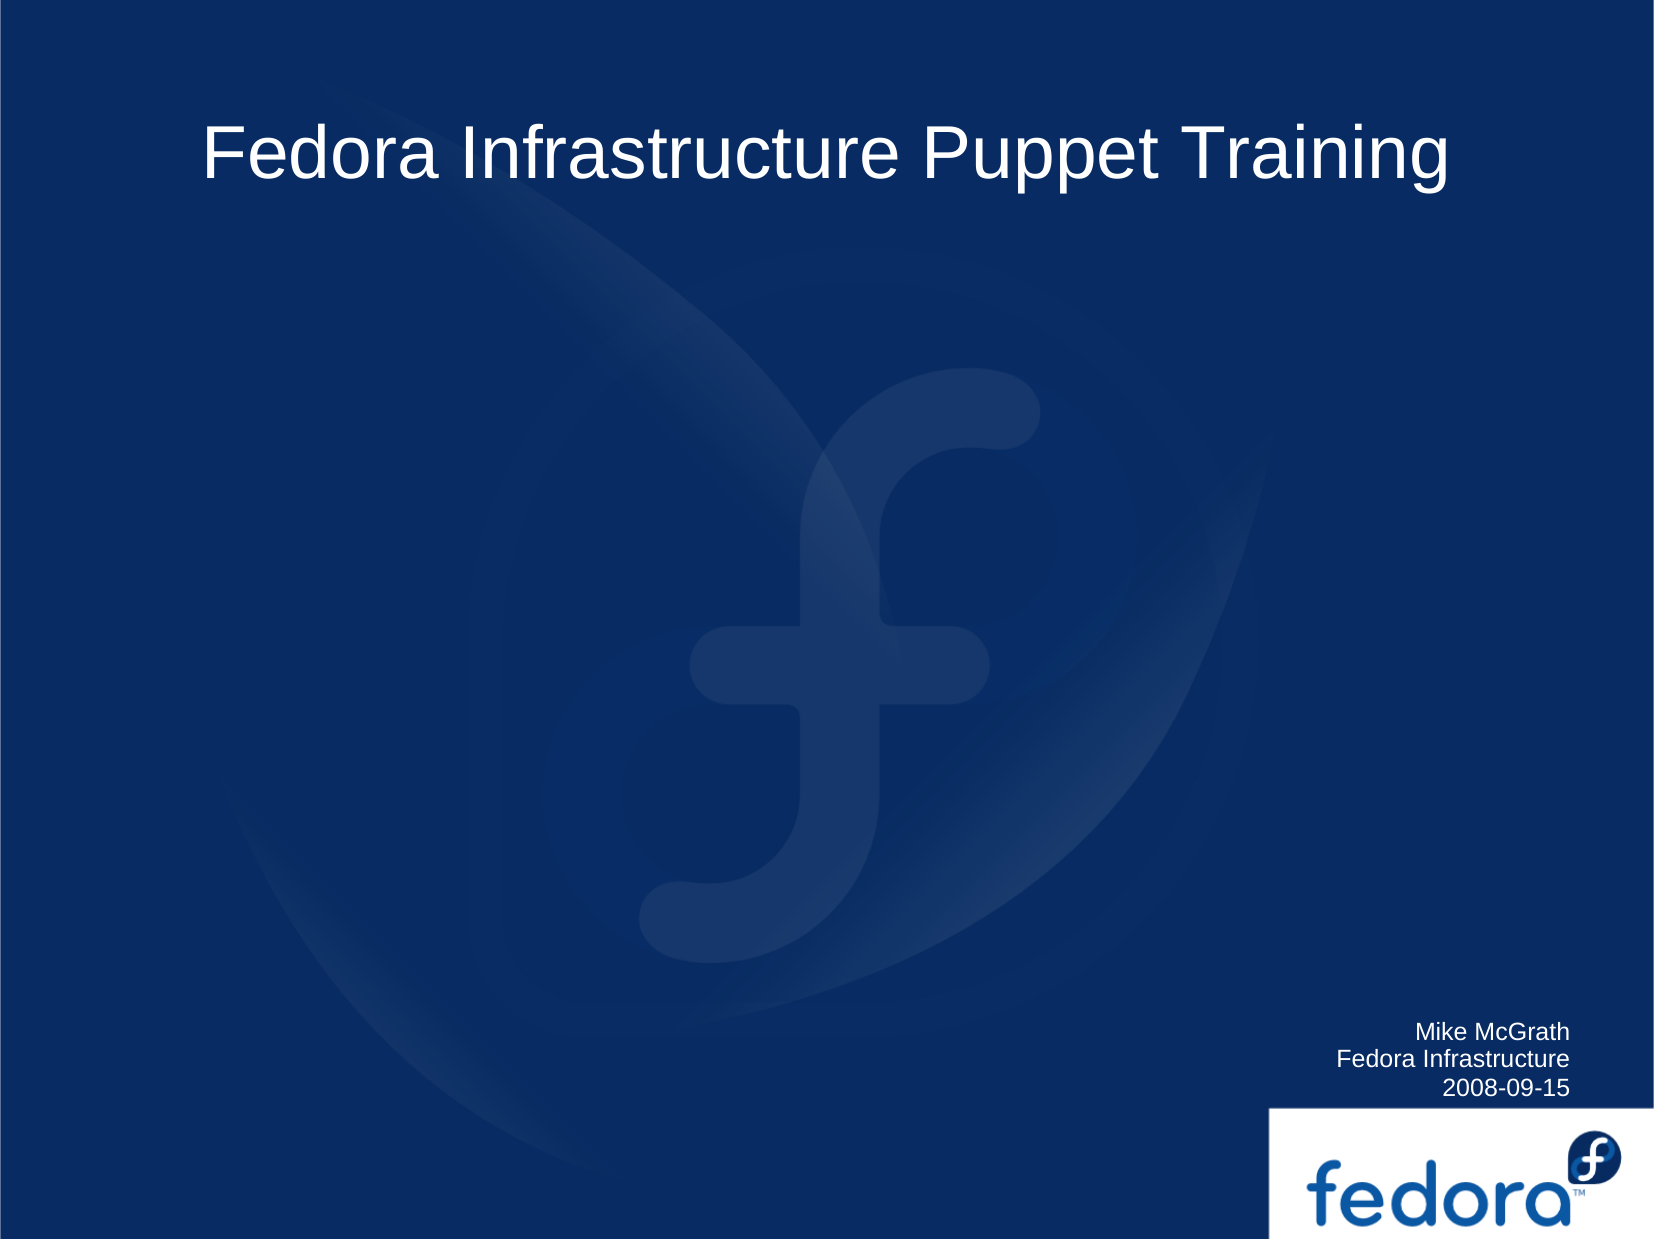

# Fedora Infrastructure Puppet Training
Mike McGrath
Fedora Infrastructure
2008-09-15